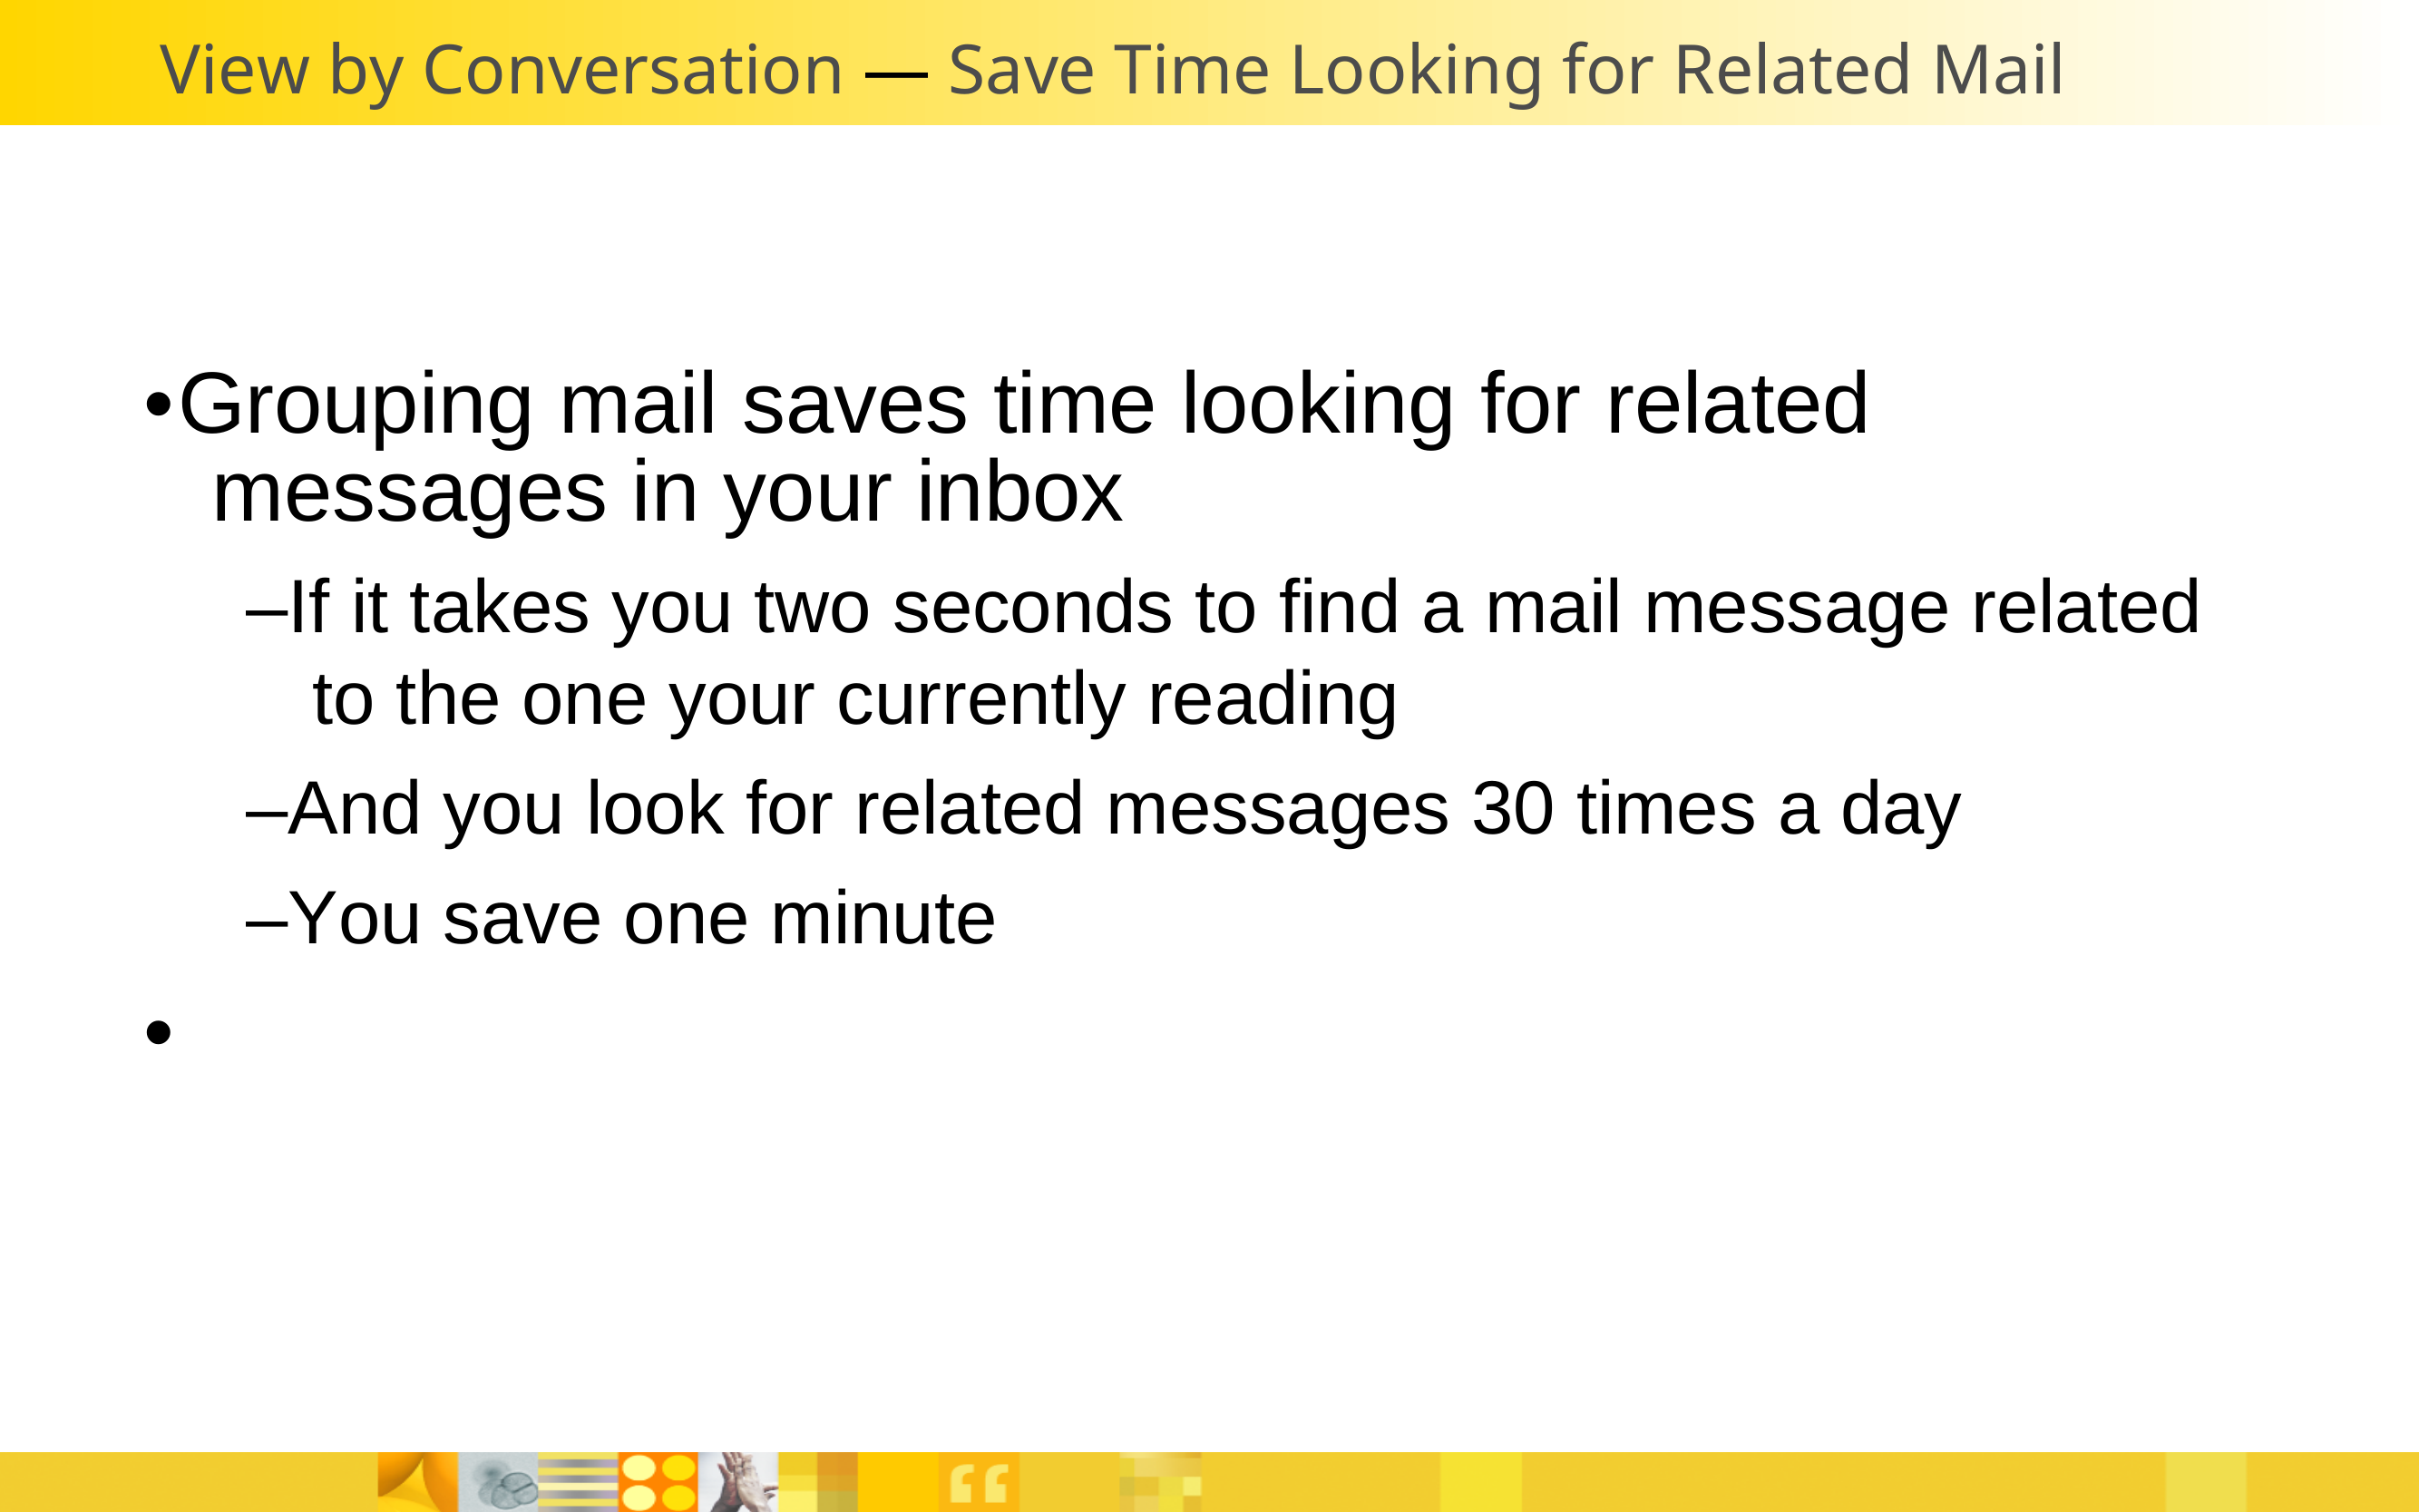

# View by Conversation — Save Time Looking for Related Mail
Grouping mail saves time looking for related messages in your inbox
If it takes you two seconds to find a mail message related to the one your currently reading
And you look for related messages 30 times a day
You save one minute